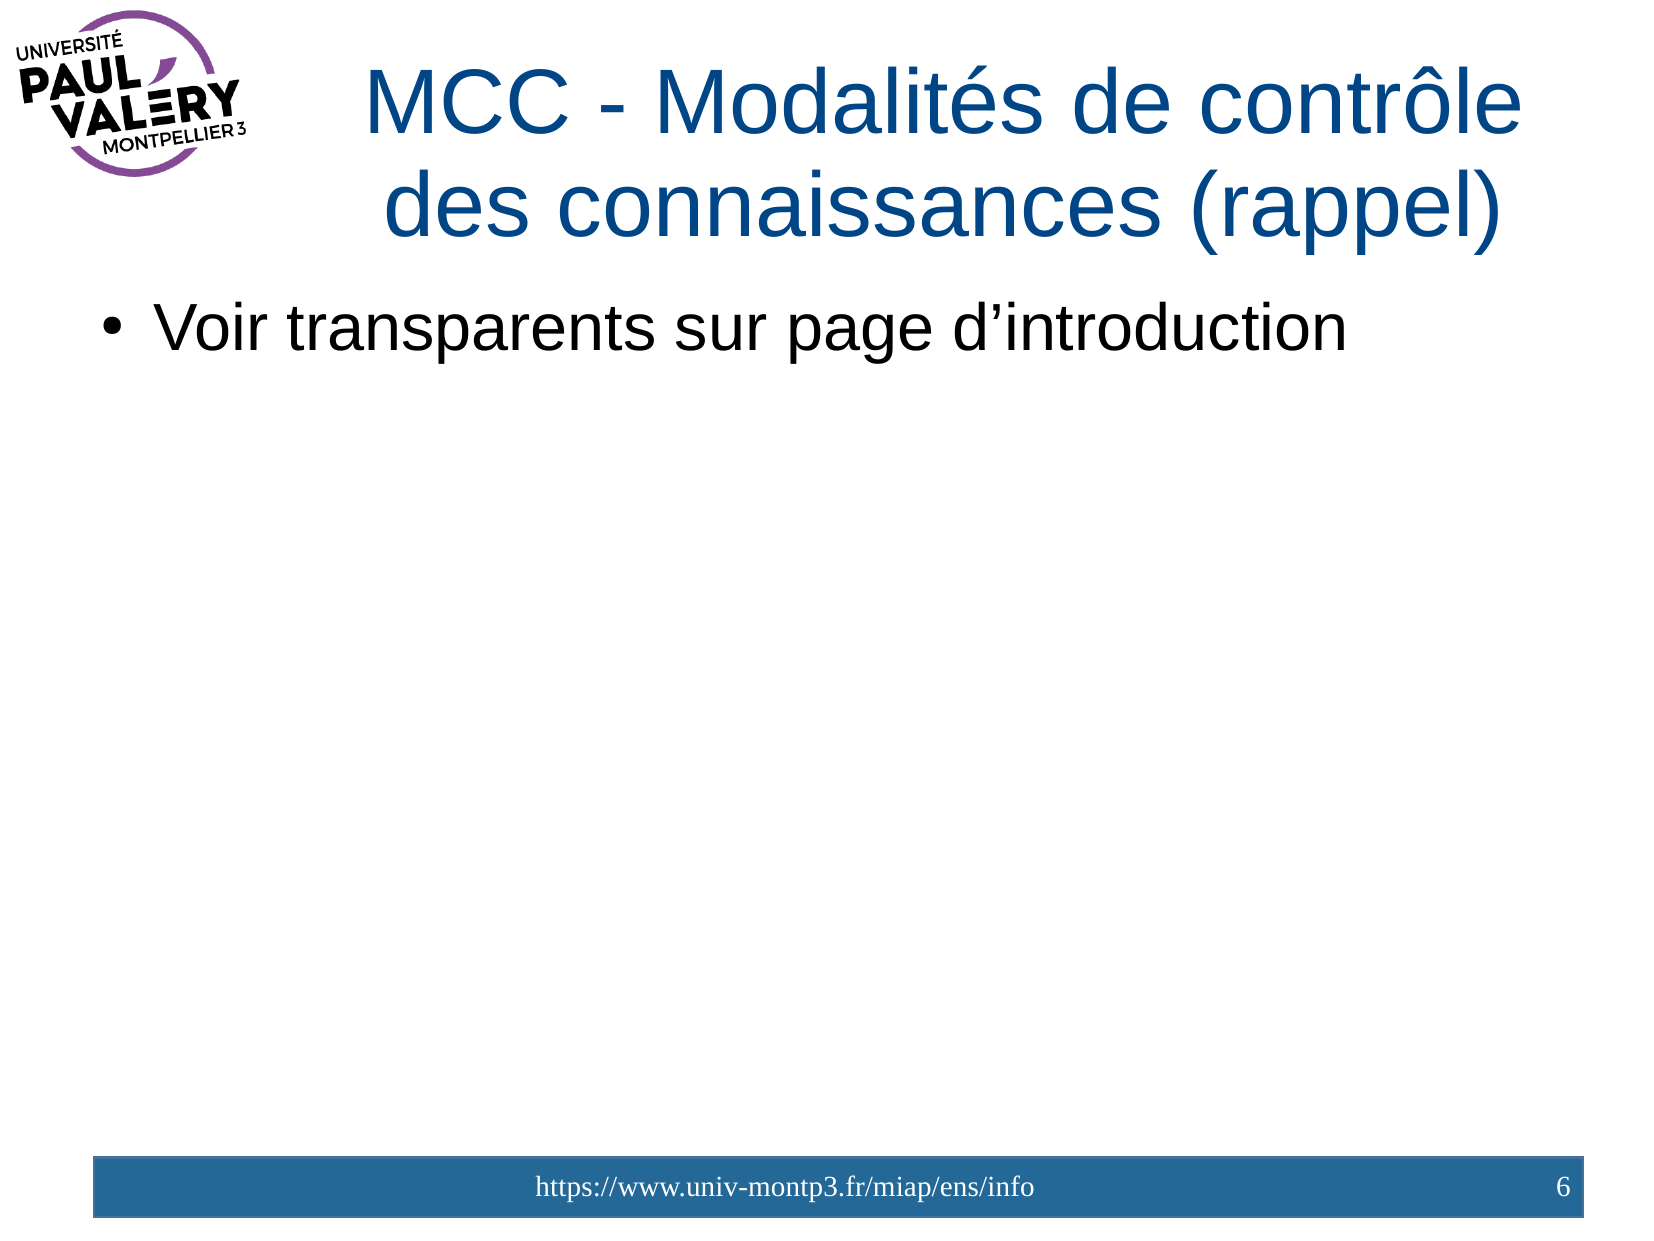

# MCC - Modalités de contrôle des connaissances (rappel)
Voir transparents sur page d’introduction
https://www.univ-montp3.fr/miap/ens/info
6